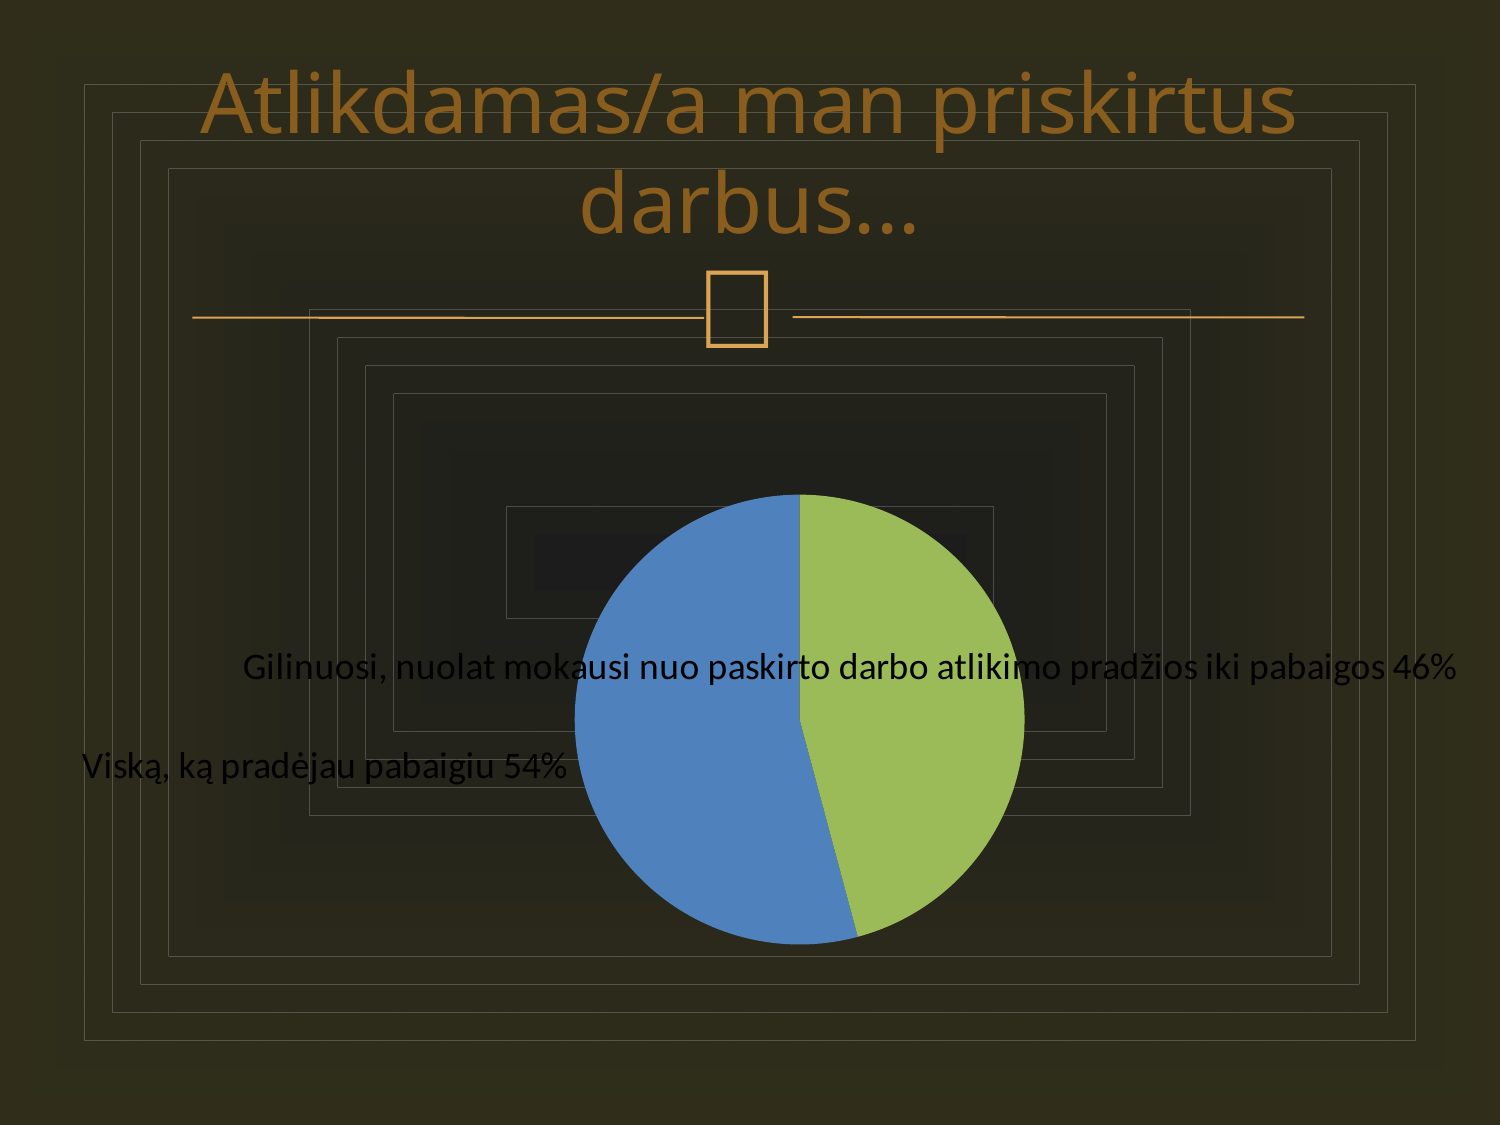

# Atlikdamas/a man priskirtus darbus...
### Chart
| Category | Pardavimas |
|---|---|
| Viską, ką pradėjau pabaigiu | 13.0 |
| Laukiu, kol man padės, patars, paragins | 0.0 |
| Gilinuosi, nuolat mokausi nuo paskirto darbo atlikimo pradžios iki pabaigos | 11.0 |